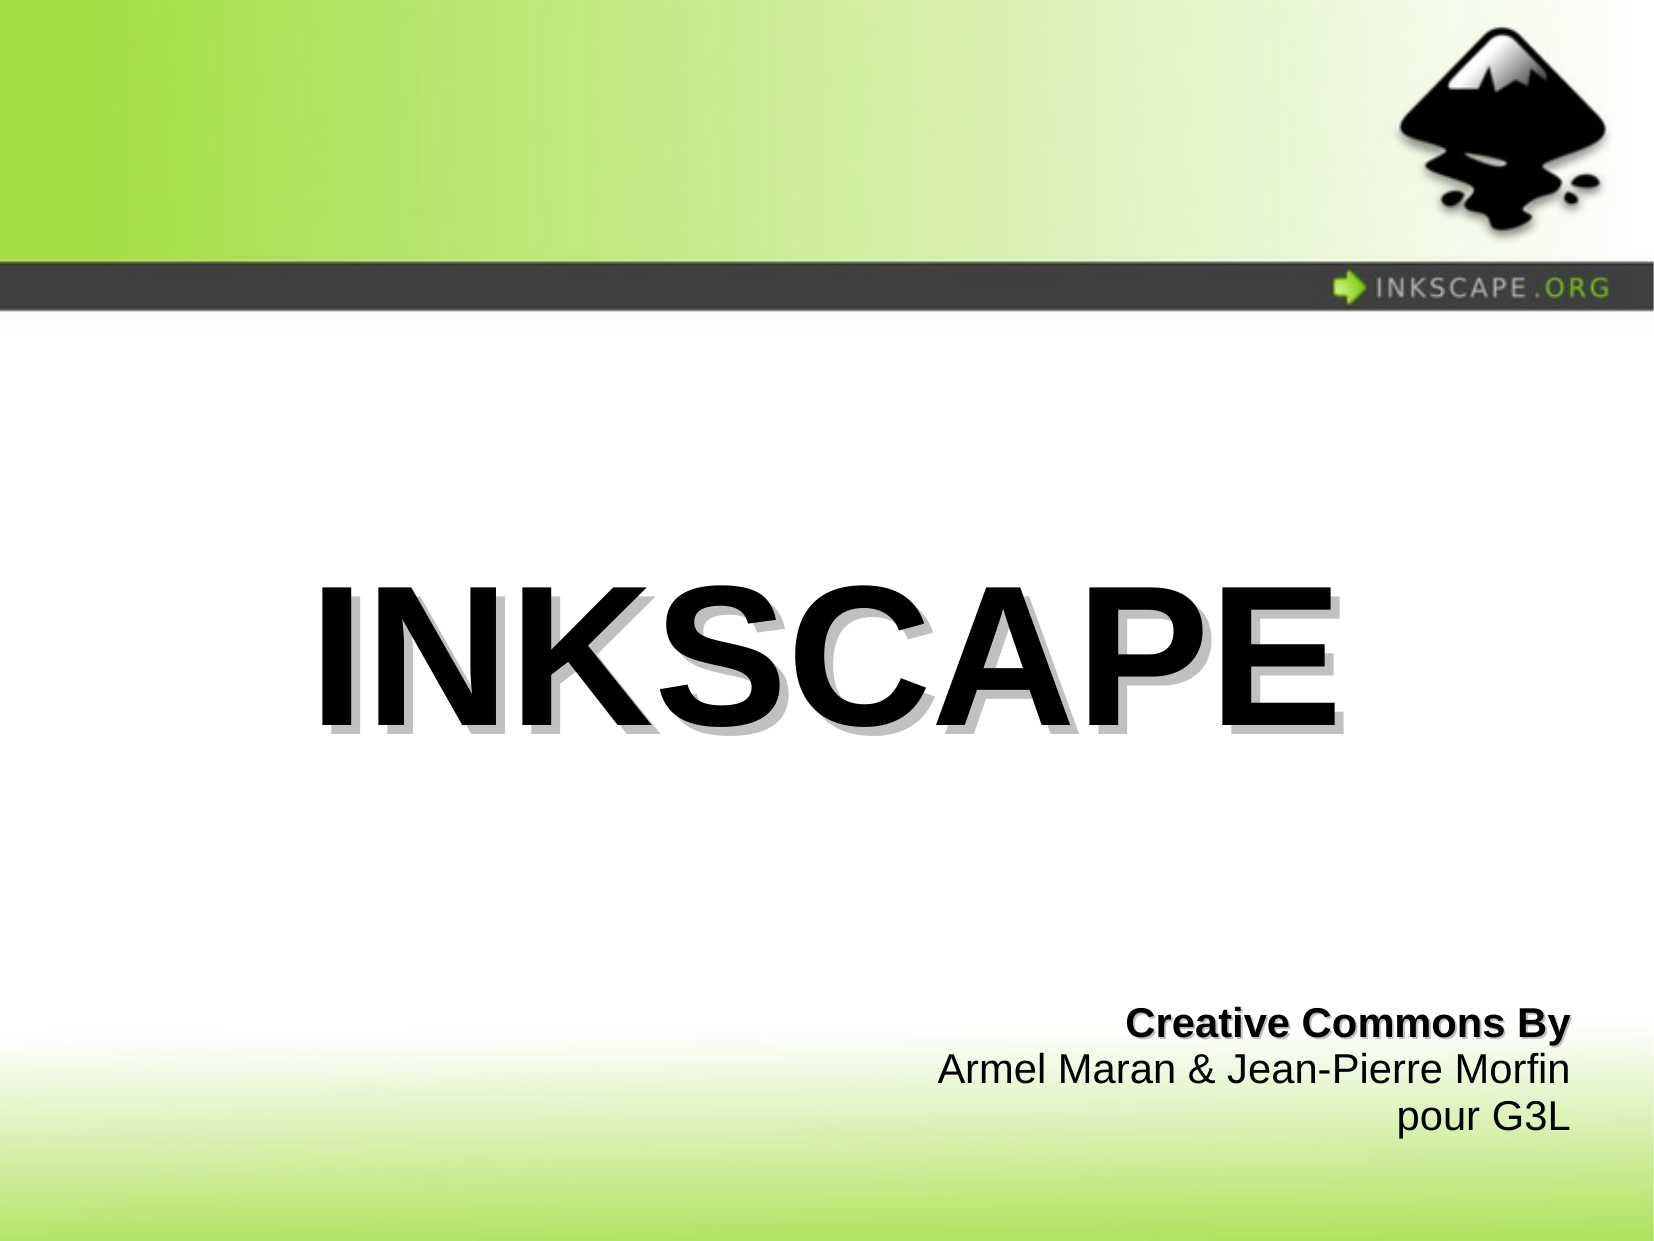

# INKSCAPE
Creative Commons By
Armel Maran & Jean-Pierre Morfin
pour G3L